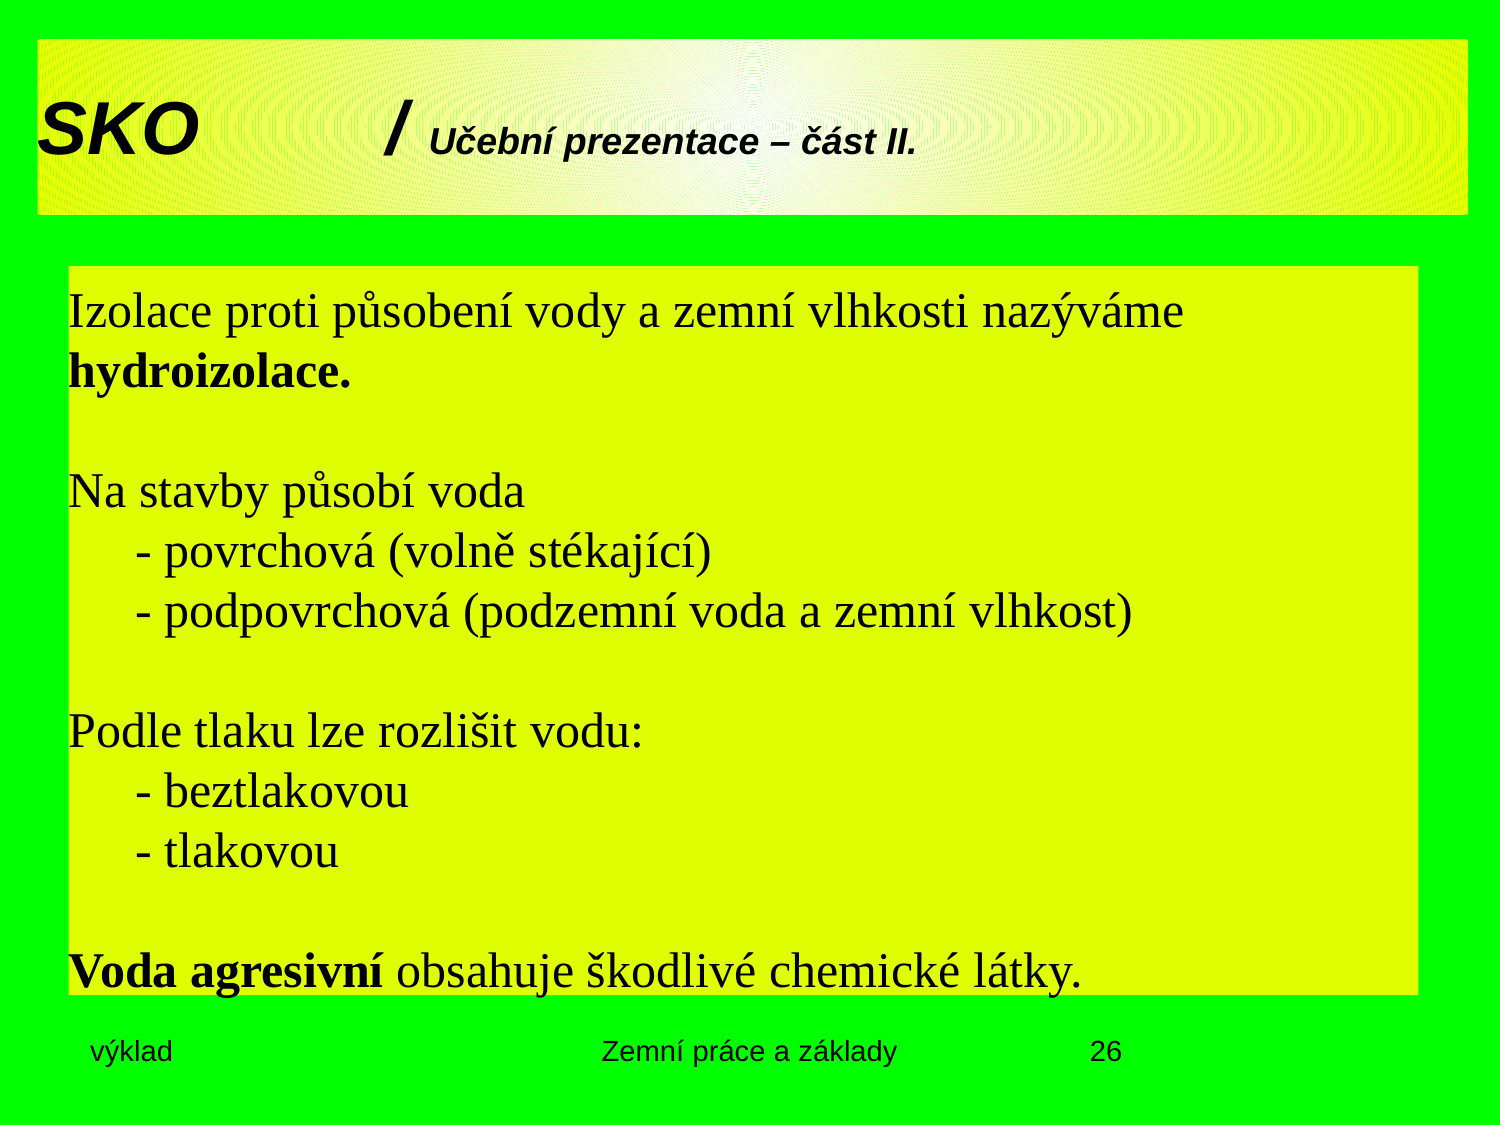

SKO / Učební prezentace – část II.
Izolace proti působení vody a zemní vlhkosti nazýváme hydroizolace.
Na stavby působí voda
	- povrchová (volně stékající)
	- podpovrchová (podzemní voda a zemní vlhkost)
Podle tlaku lze rozlišit vodu:
	- beztlakovou
	- tlakovou
Voda agresivní obsahuje škodlivé chemické látky.
výklad
Zemní práce a základy